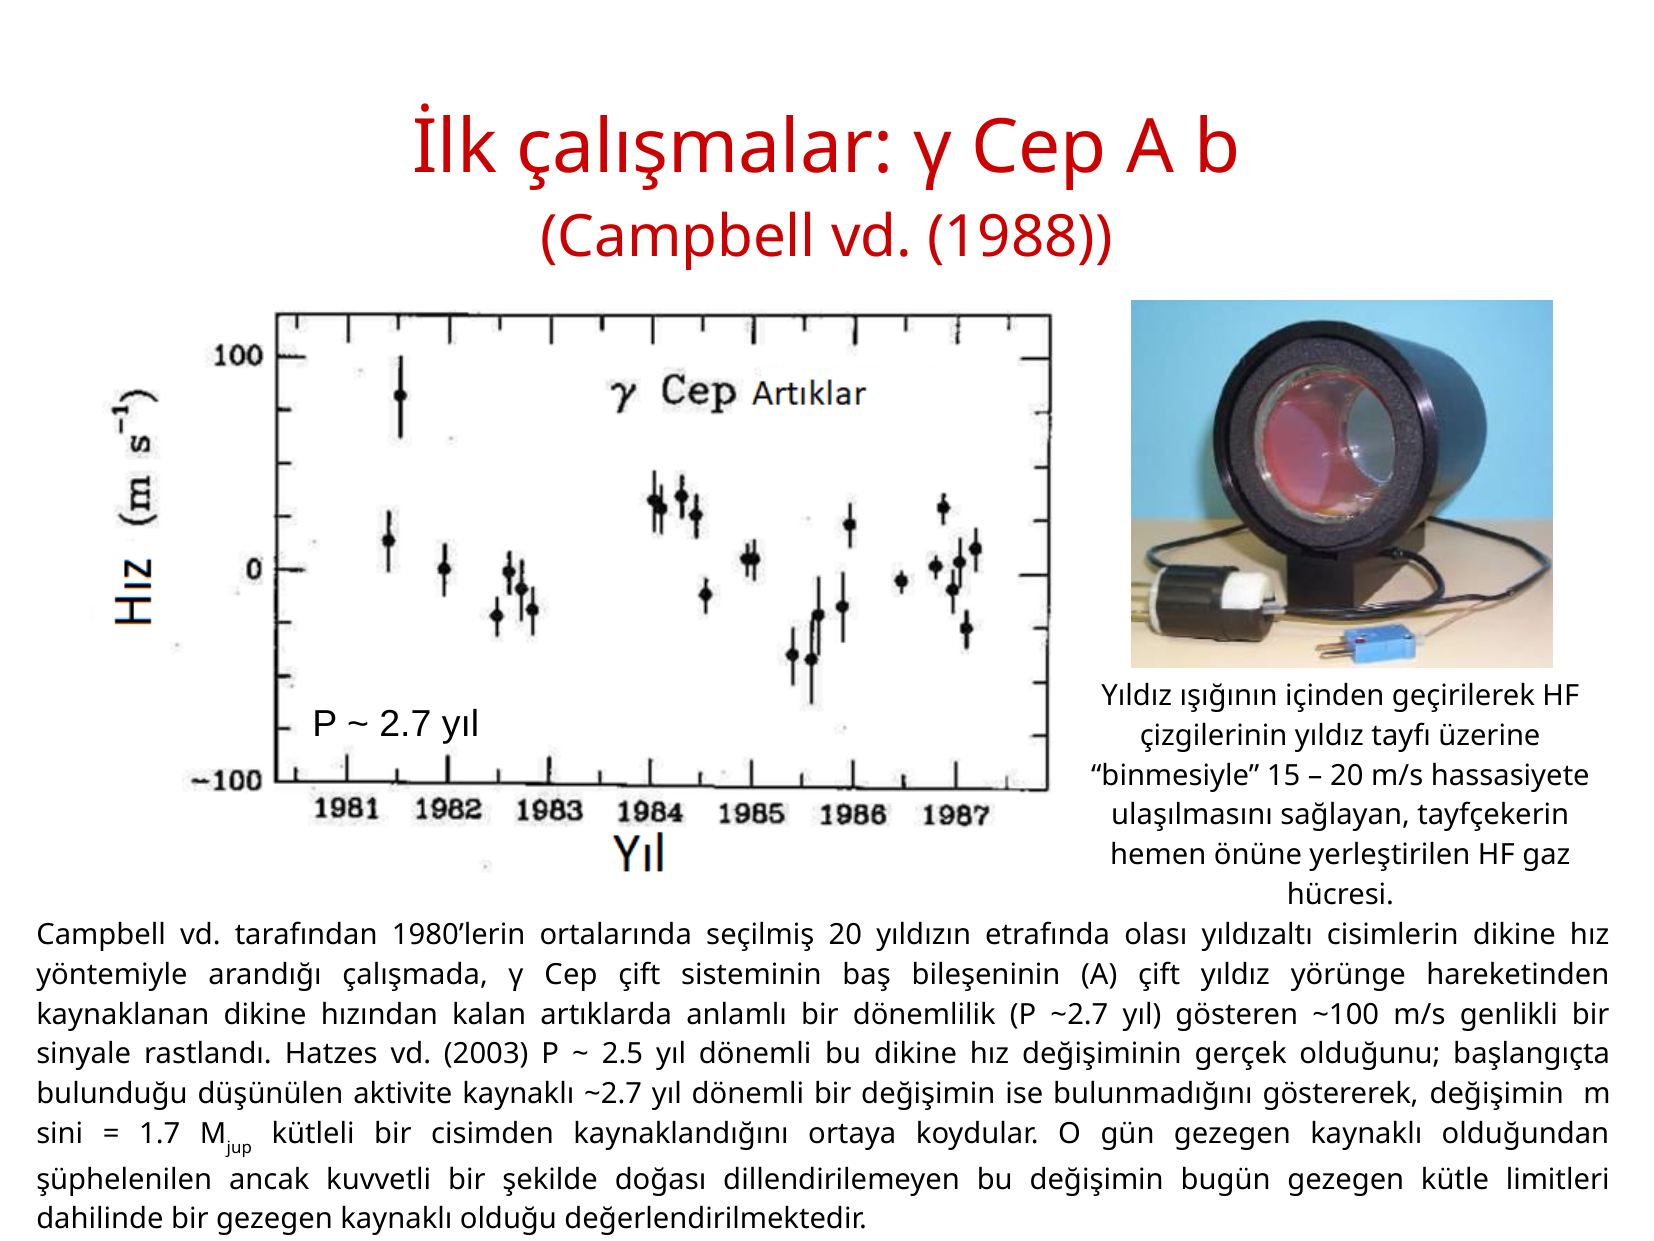

# İlk çalışmalar: γ Cep A b (Campbell vd. (1988))
Yıldız ışığının içinden geçirilerek HF çizgilerinin yıldız tayfı üzerine “binmesiyle” 15 – 20 m/s hassasiyete ulaşılmasını sağlayan, tayfçekerin hemen önüne yerleştirilen HF gaz hücresi.
P ~ 2.7 yıl
Campbell vd. tarafından 1980’lerin ortalarında seçilmiş 20 yıldızın etrafında olası yıldızaltı cisimlerin dikine hız yöntemiyle arandığı çalışmada, γ Cep çift sisteminin baş bileşeninin (A) çift yıldız yörünge hareketinden kaynaklanan dikine hızından kalan artıklarda anlamlı bir dönemlilik (P ~2.7 yıl) gösteren ~100 m/s genlikli bir sinyale rastlandı. Hatzes vd. (2003) P ~ 2.5 yıl dönemli bu dikine hız değişiminin gerçek olduğunu; başlangıçta bulunduğu düşünülen aktivite kaynaklı ~2.7 yıl dönemli bir değişimin ise bulunmadığını göstererek, değişimin m sini = 1.7 Mjup kütleli bir cisimden kaynaklandığını ortaya koydular. O gün gezegen kaynaklı olduğundan şüphelenilen ancak kuvvetli bir şekilde doğası dillendirilemeyen bu değişimin bugün gezegen kütle limitleri dahilinde bir gezegen kaynaklı olduğu değerlendirilmektedir.